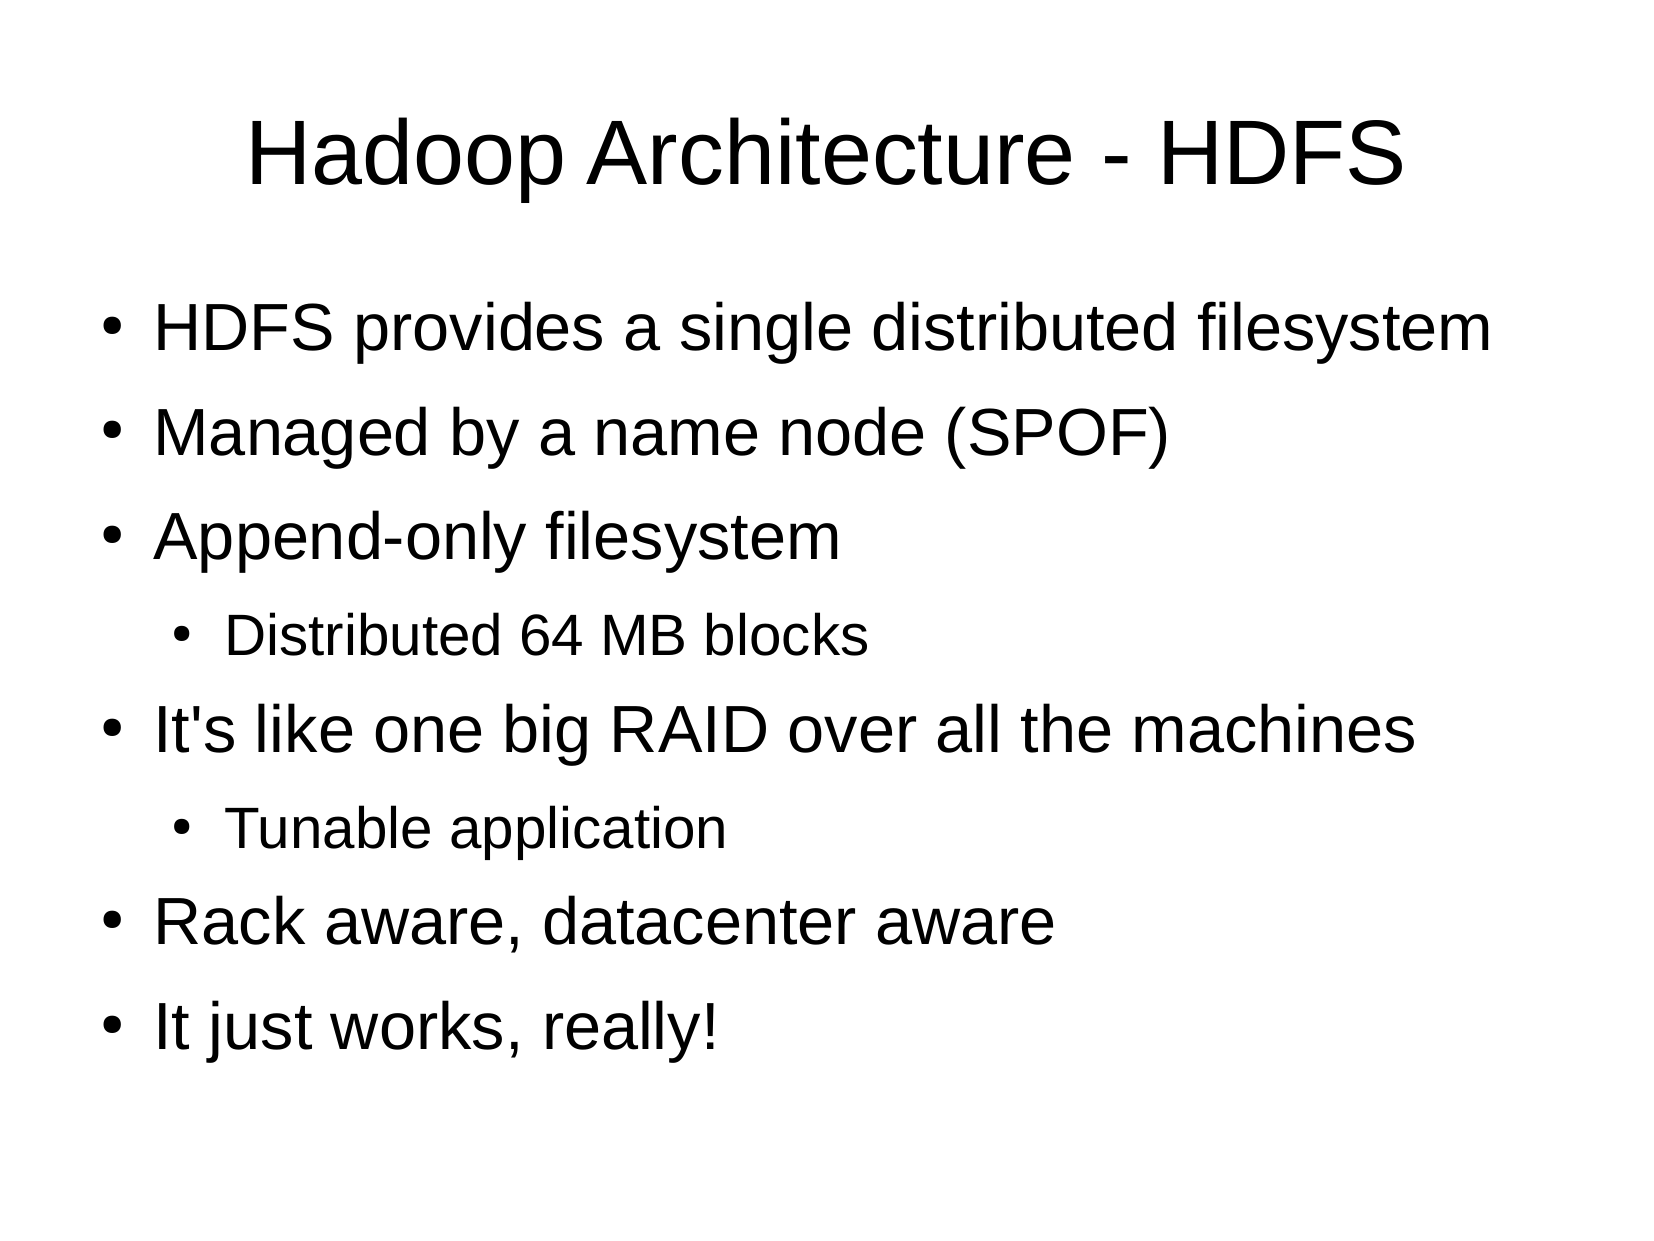

# Hadoop Architecture - HDFS
HDFS provides a single distributed filesystem
Managed by a name node (SPOF)
Append-only filesystem
Distributed 64 MB blocks
It's like one big RAID over all the machines
Tunable application
Rack aware, datacenter aware
It just works, really!